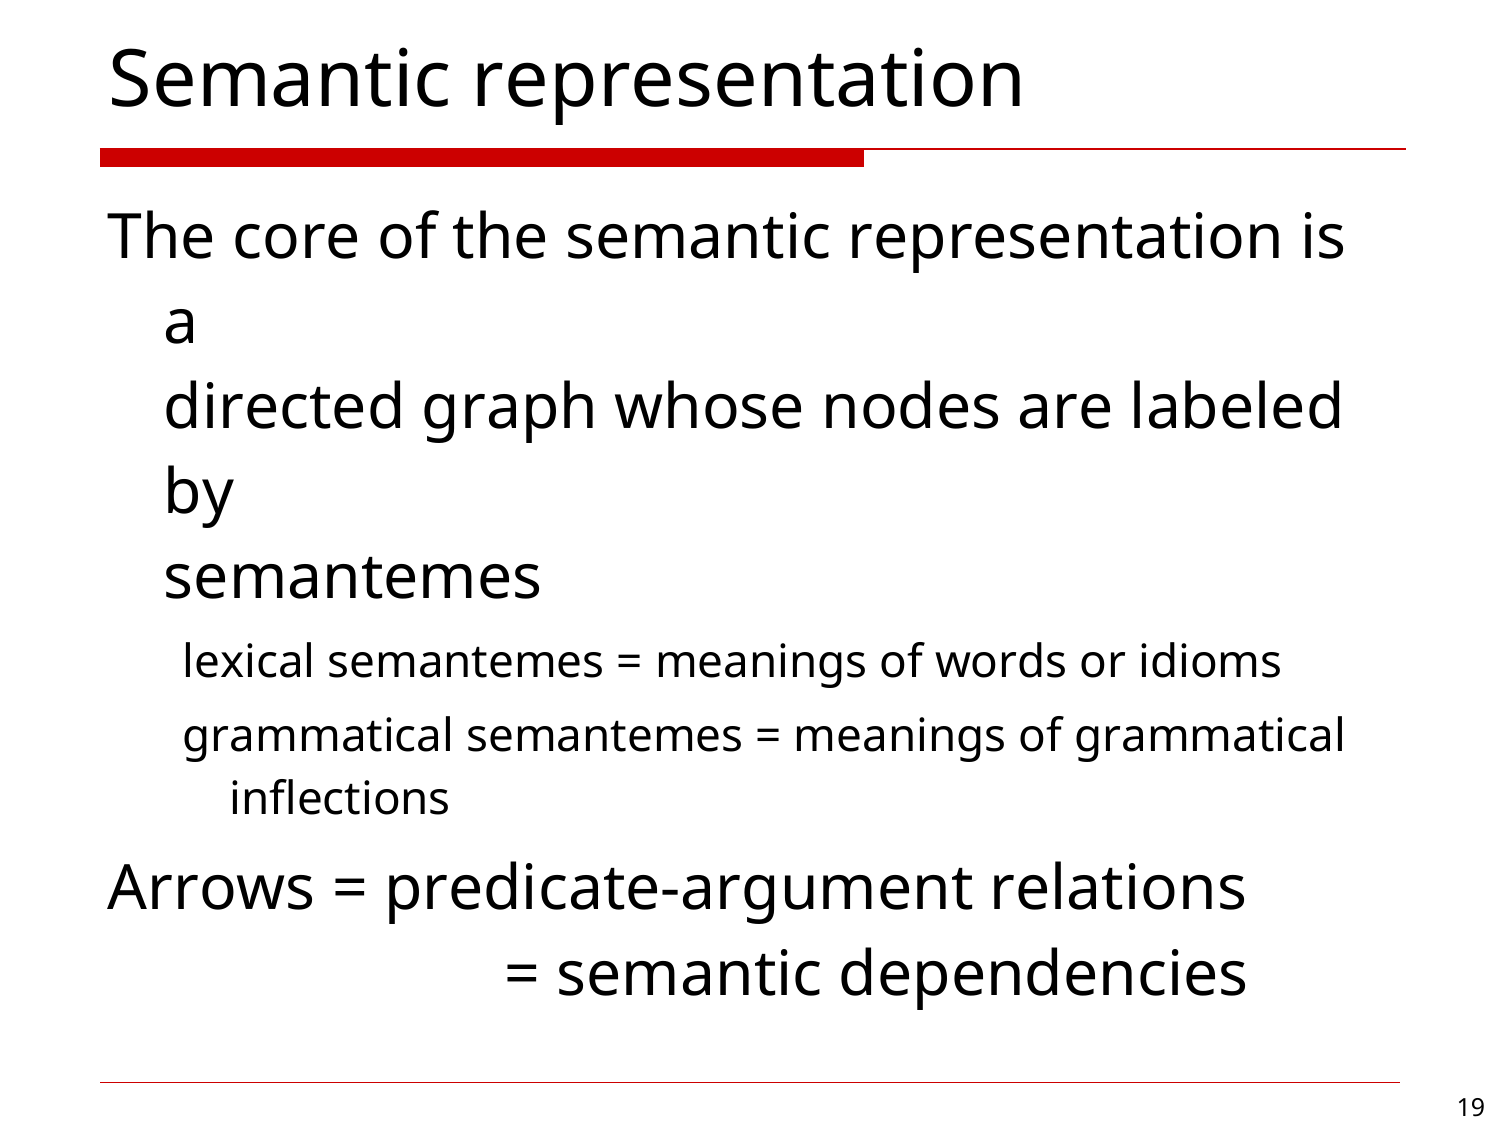

# Semantic representation
The core of the semantic representation is a
directed graph whose nodes are labeled by
semantemes
lexical semantemes = meanings of words or idioms
grammatical semantemes = meanings of grammatical
inflections
Arrows = predicate-argument relations			 = semantic dependencies
19